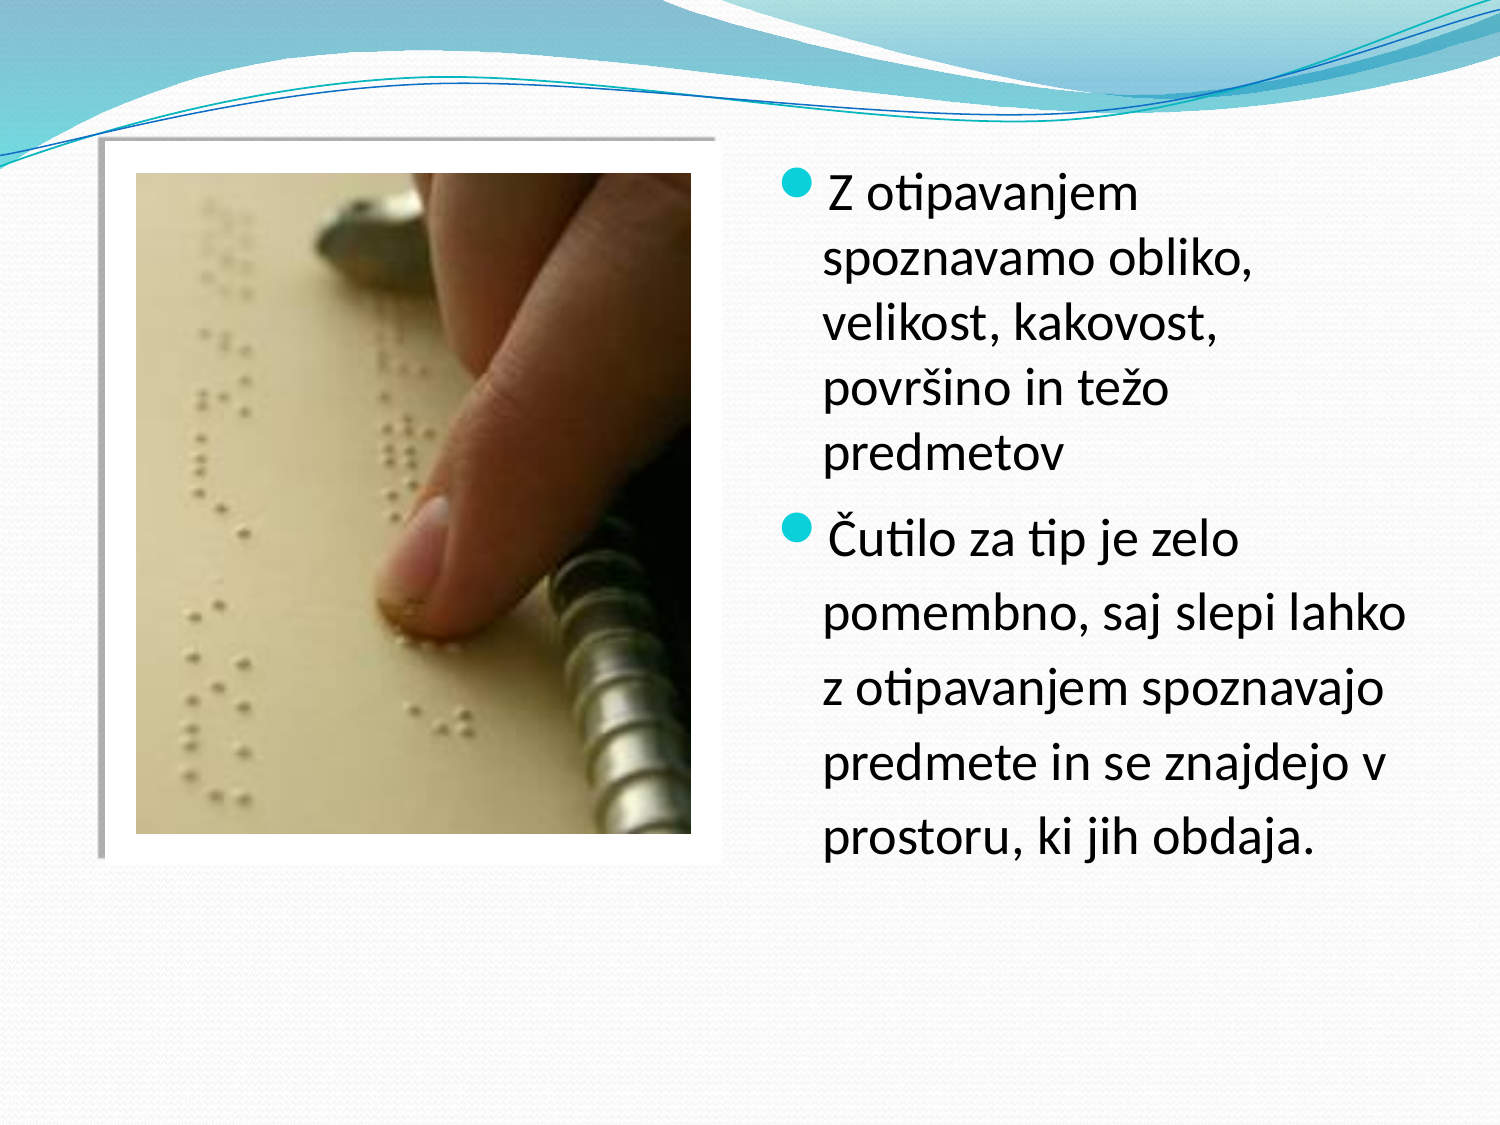

#
Z otipavanjem spoznavamo obliko, velikost, kakovost, površino in težo predmetov
Čutilo za tip je zelo pomembno, saj slepi lahko z otipavanjem spoznavajo predmete in se znajdejo v prostoru, ki jih obdaja.